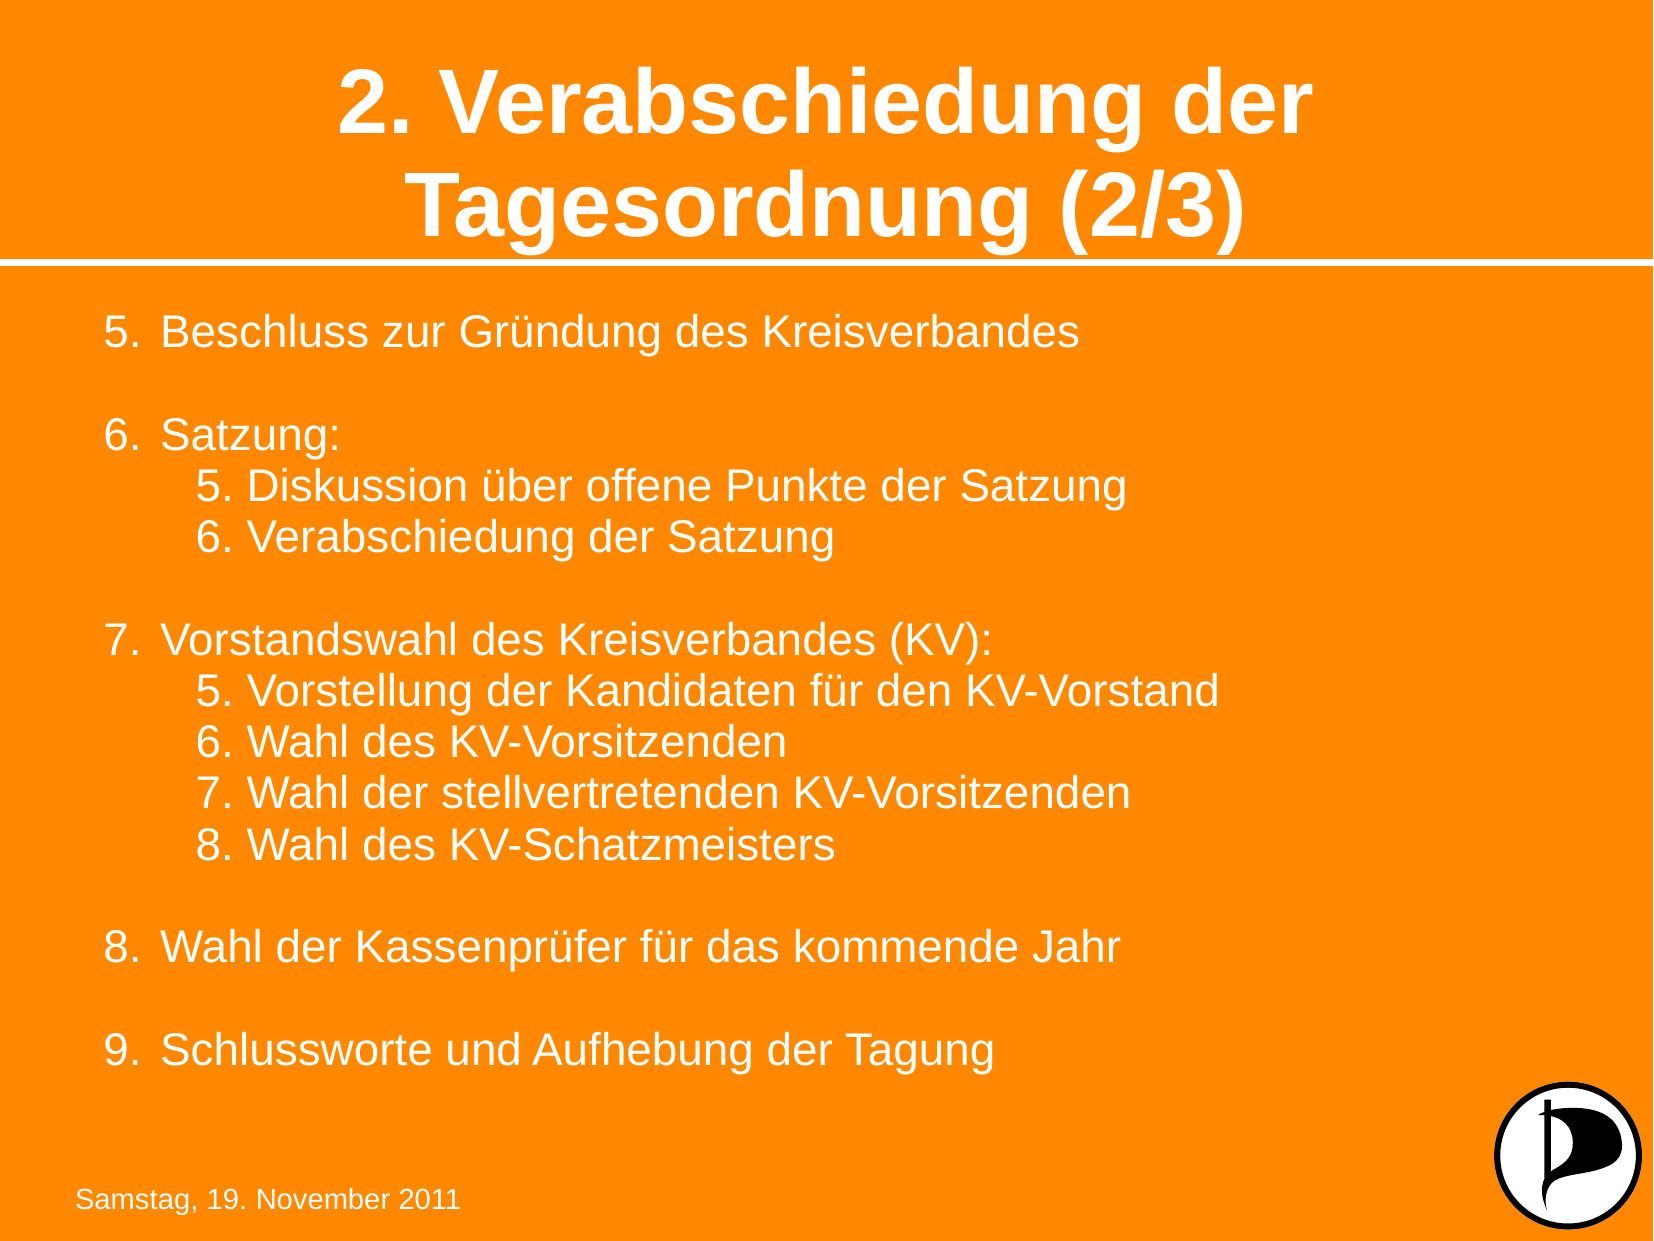

# 2. Verabschiedung der Tagesordnung (2/3)
Beschluss zur Gründung des Kreisverbandes
Satzung:
 Diskussion über offene Punkte der Satzung
 Verabschiedung der Satzung
Vorstandswahl des Kreisverbandes (KV):
 Vorstellung der Kandidaten für den KV-Vorstand
 Wahl des KV-Vorsitzenden
 Wahl der stellvertretenden KV-Vorsitzenden
 Wahl des KV-Schatzmeisters
Wahl der Kassenprüfer für das kommende Jahr
Schlussworte und Aufhebung der Tagung